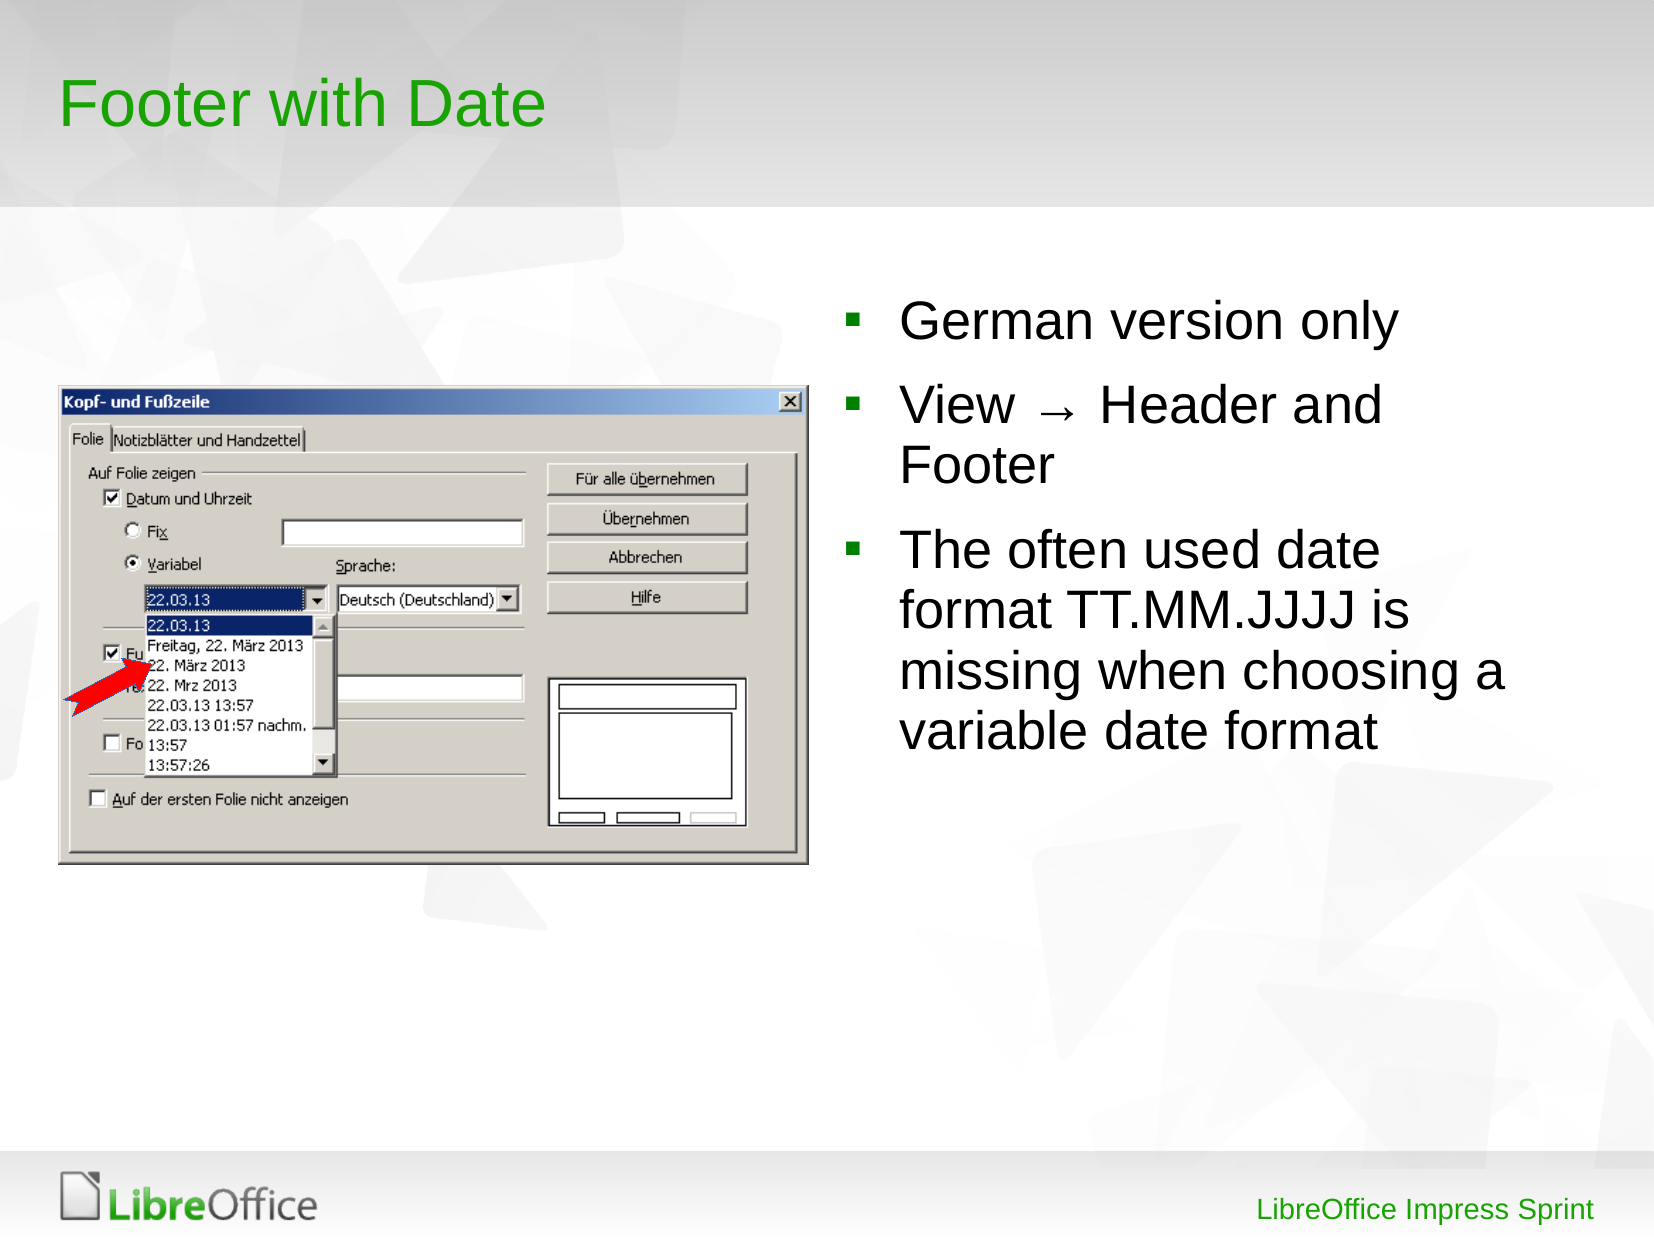

# Footer with Date
German version only
View → Header and Footer
The often used date format TT.MM.JJJJ is missing when choosing a variable date format
LibreOffice Impress Sprint